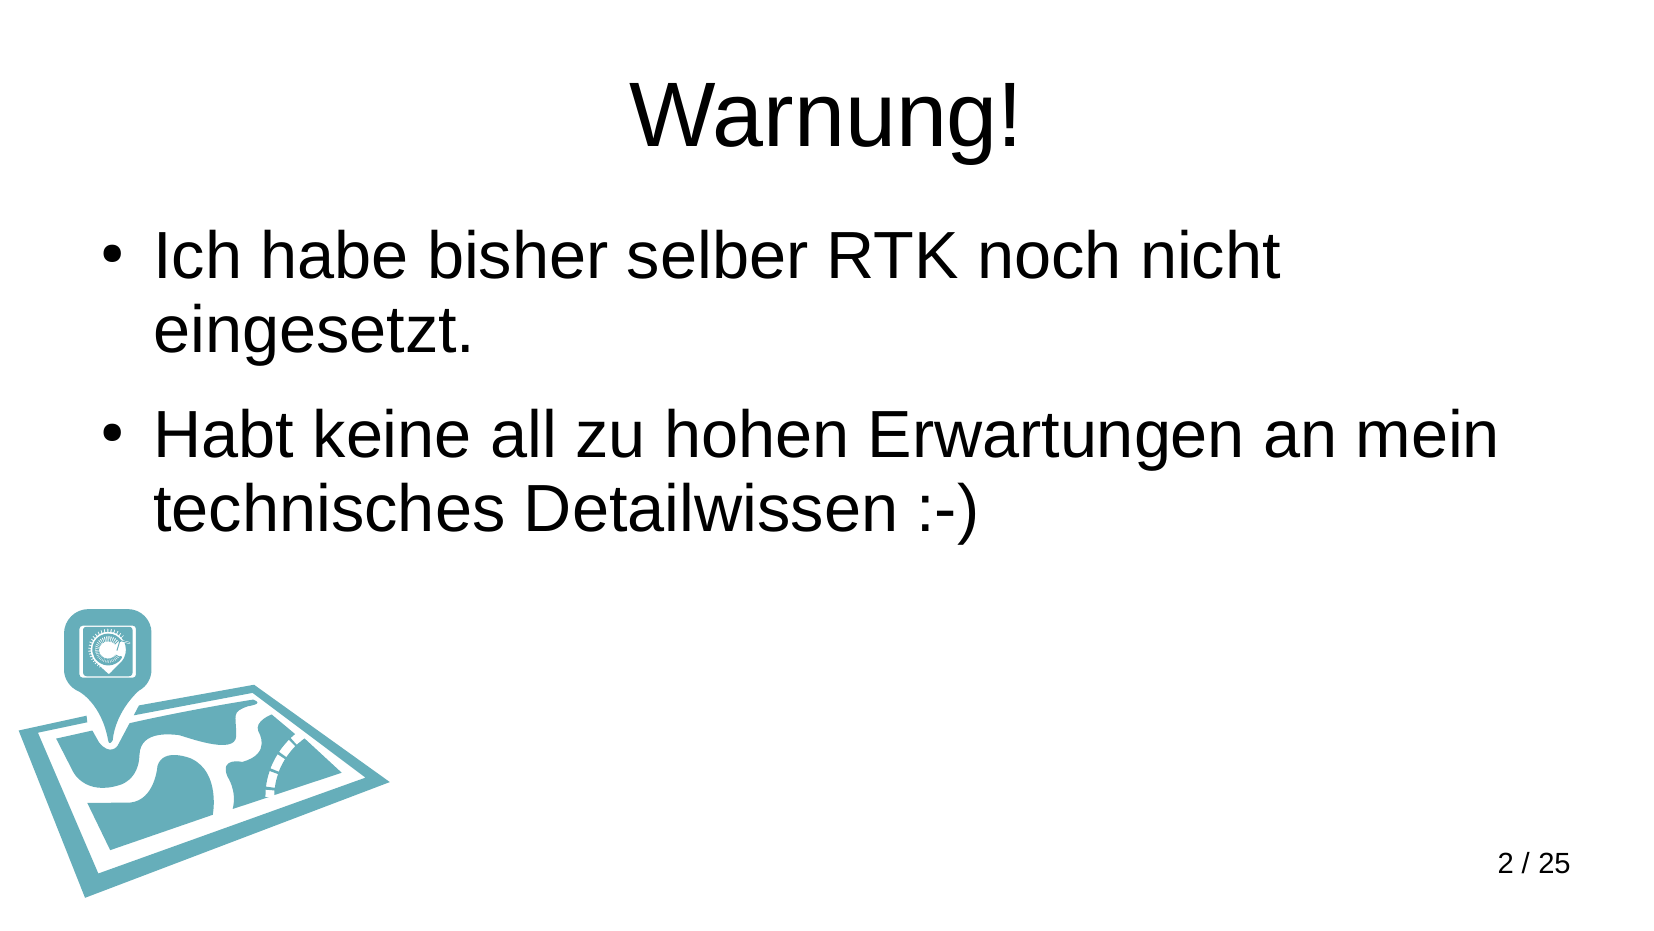

c
# Warnung!
Ich habe bisher selber RTK noch nicht eingesetzt.
Habt keine all zu hohen Erwartungen an mein technisches Detailwissen :-)
2